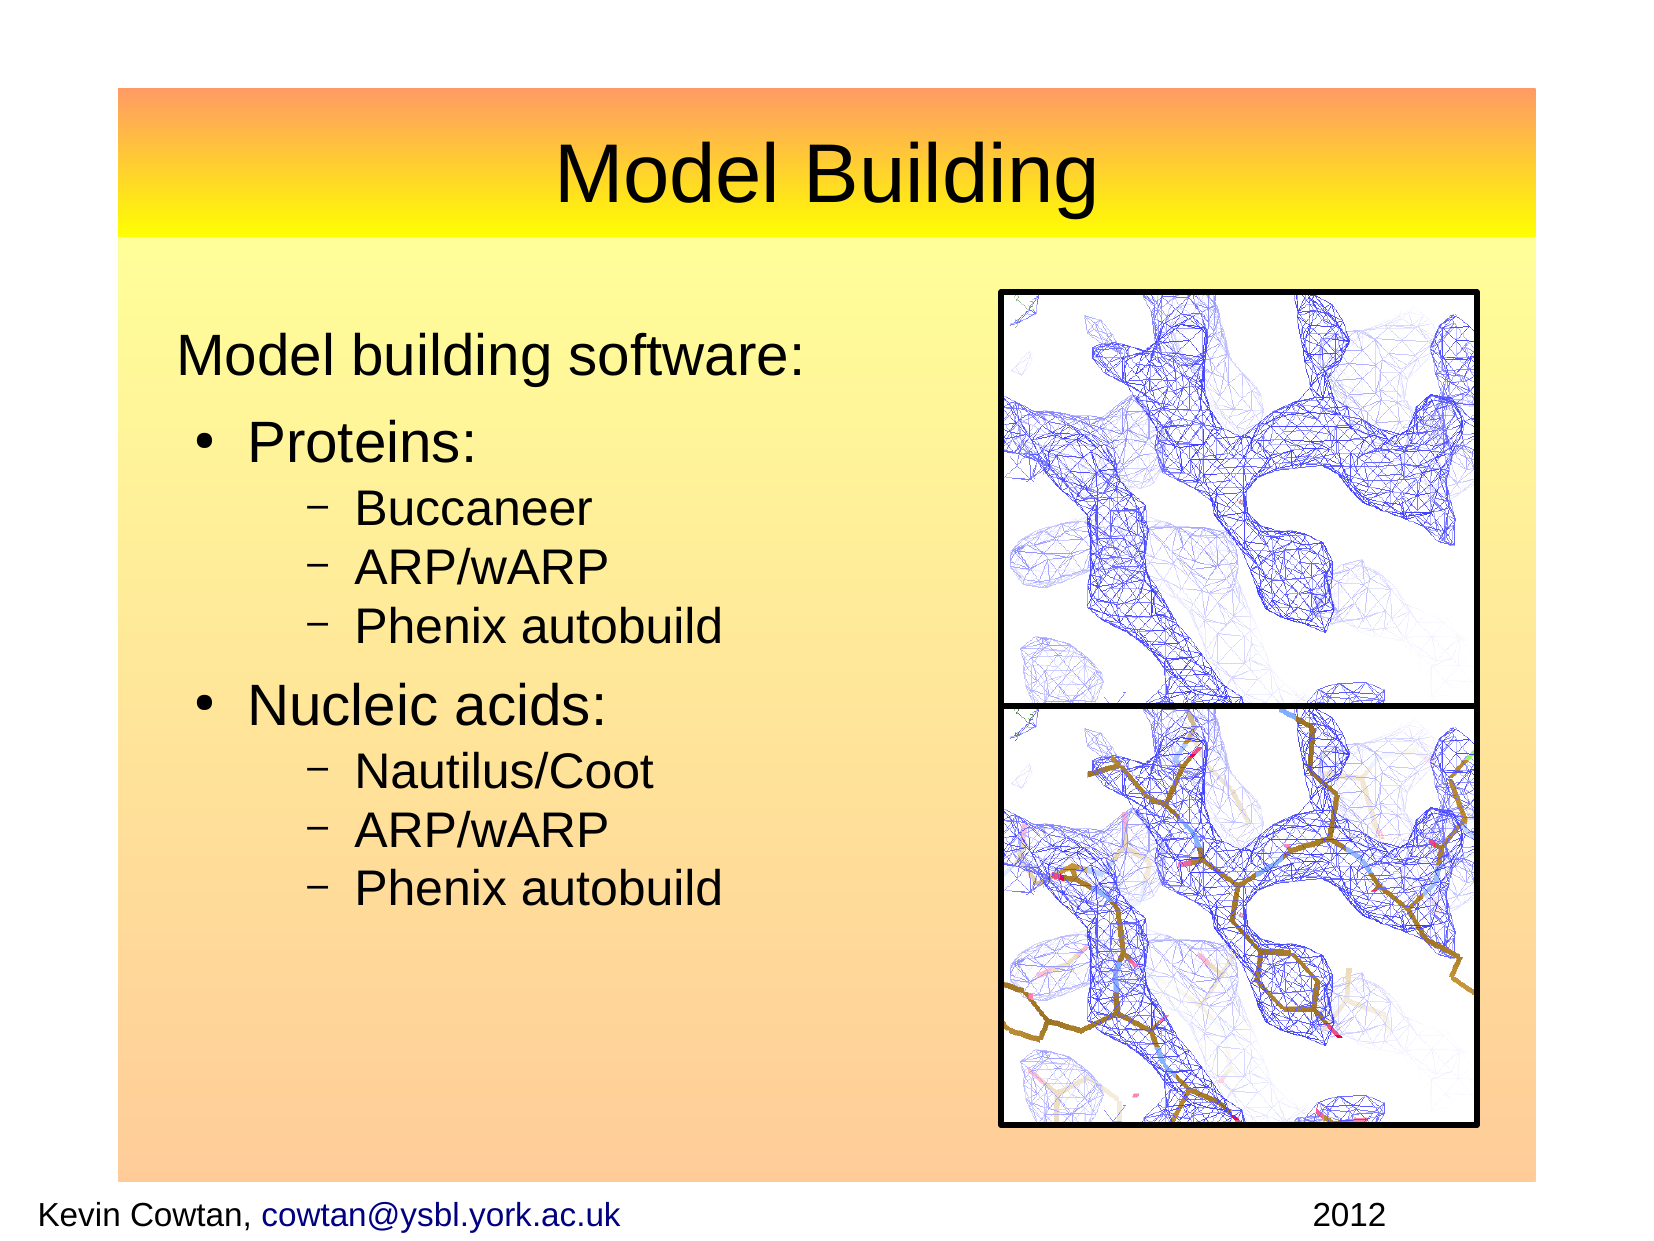

Model Building
# Model building software:
Proteins:
Buccaneer
ARP/wARP
Phenix autobuild
Nucleic acids:
Nautilus/Coot
ARP/wARP
Phenix autobuild